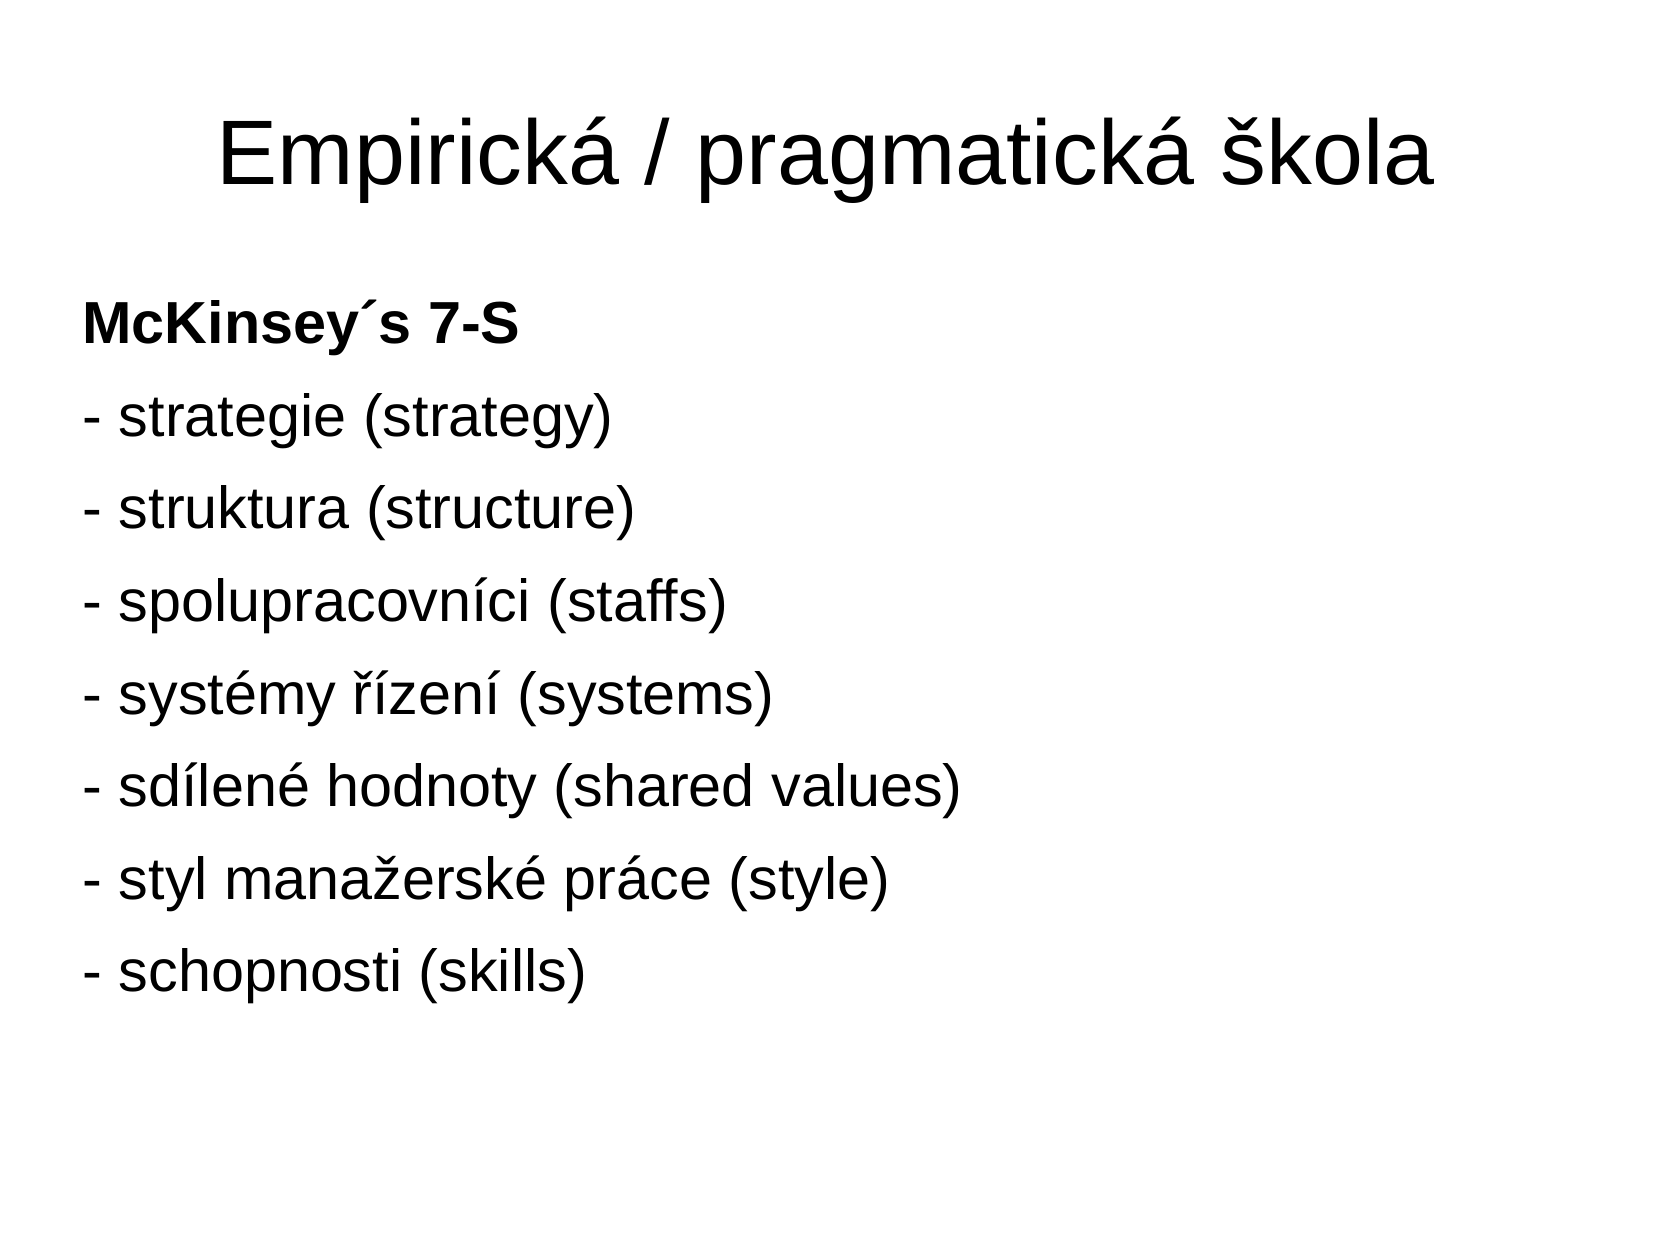

# Empirická / pragmatická škola
McKinsey´s 7-S
- strategie (strategy)
- struktura (structure)
- spolupracovníci (staffs)
- systémy řízení (systems)
- sdílené hodnoty (shared values)
- styl manažerské práce (style)
- schopnosti (skills)